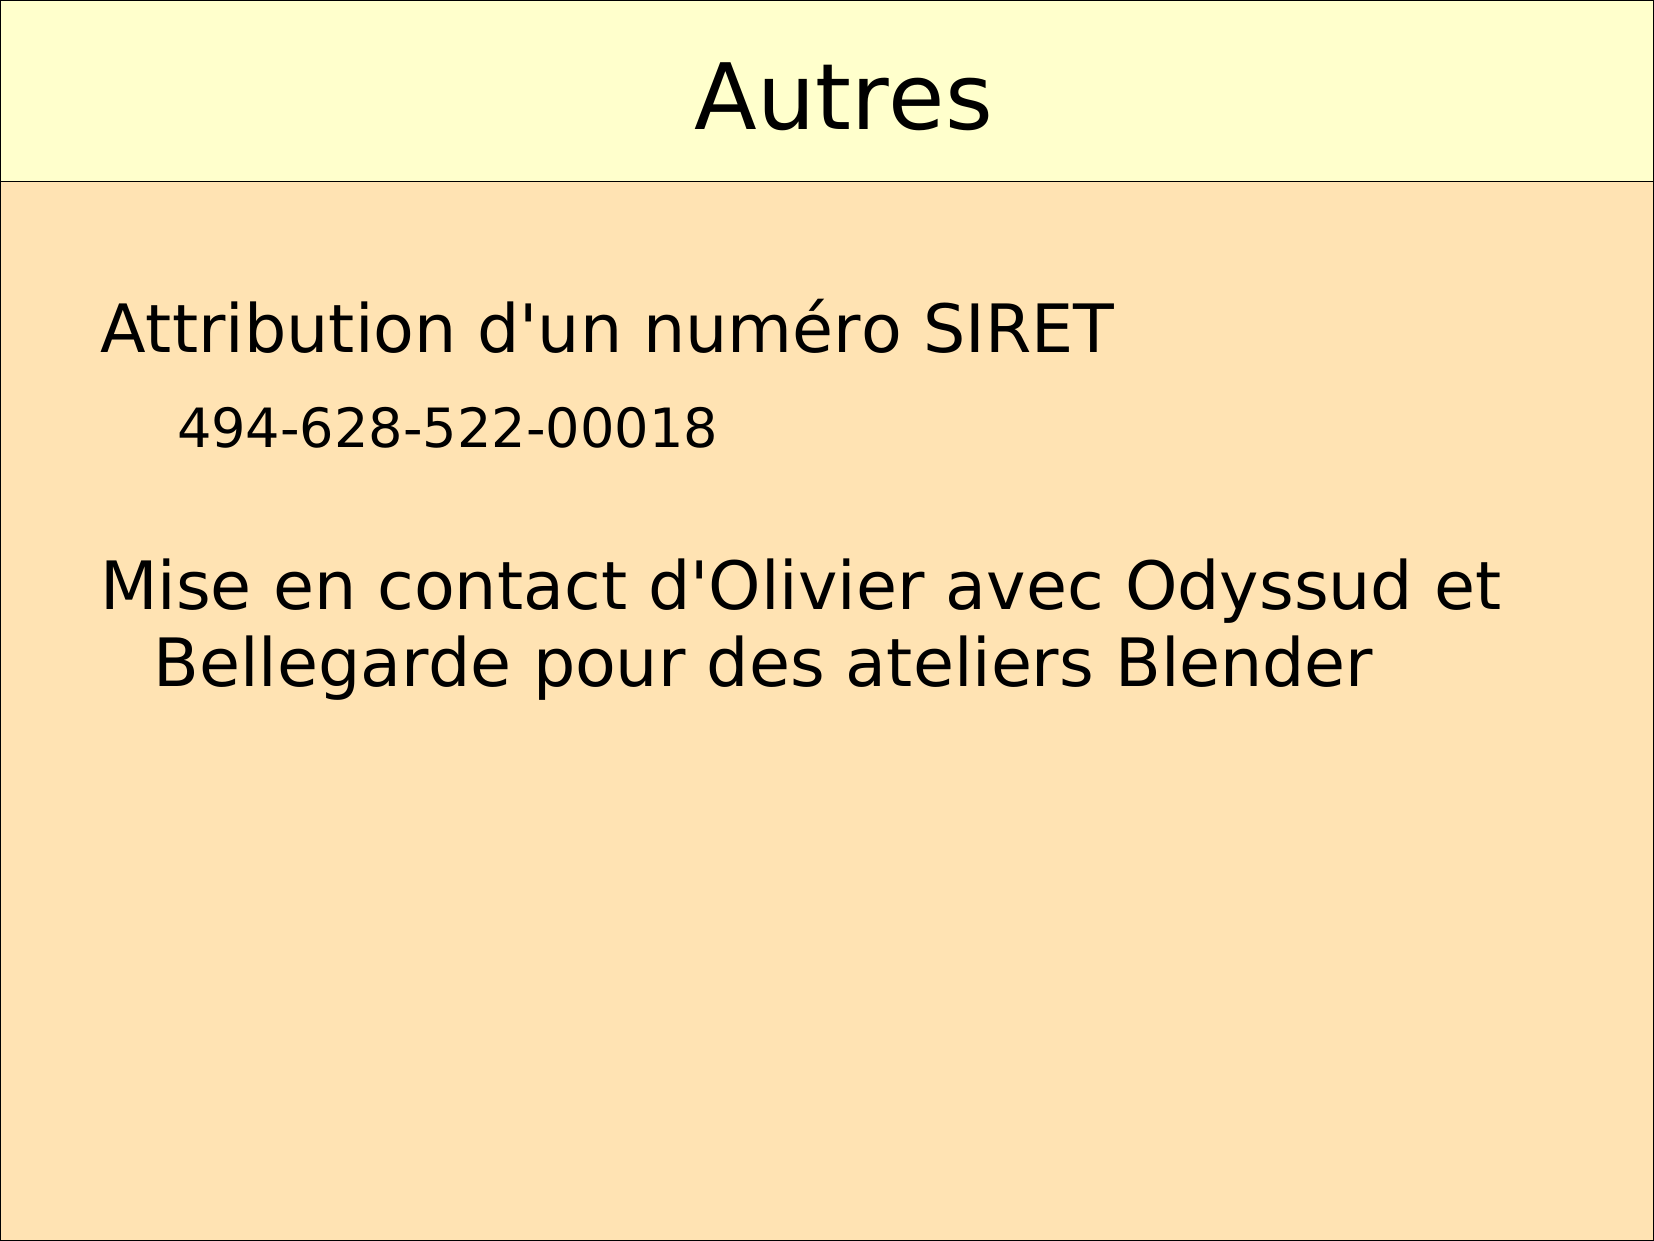

# Autres
Attribution d'un numéro SIRET
494-628-522-00018
Mise en contact d'Olivier avec Odyssud et Bellegarde pour des ateliers Blender